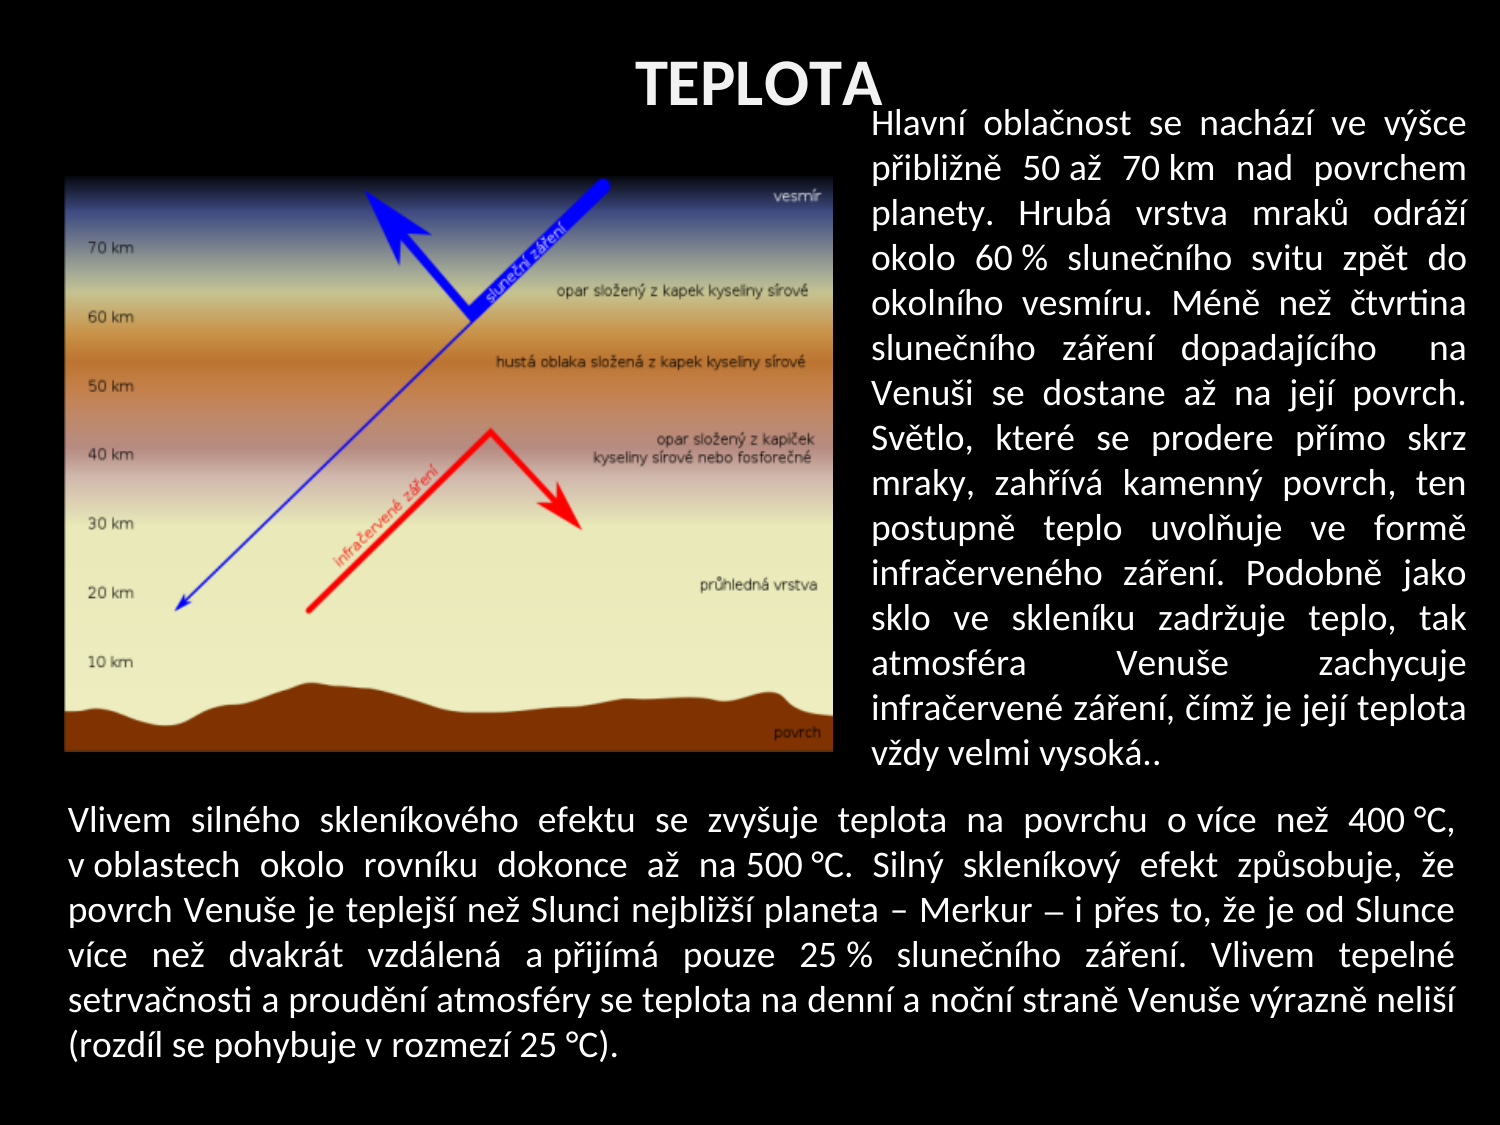

TEPLOTA
Hlavní oblačnost se nachází ve výšce přibližně 50 až 70 km nad povrchem planety. Hrubá vrstva mraků odráží okolo 60 % slunečního svitu zpět do okolního vesmíru. Méně než čtvrtina slunečního záření dopadajícího na Venuši se dostane až na její povrch. Světlo, které se prodere přímo skrz mraky, zahřívá kamenný povrch, ten postupně teplo uvolňuje ve formě infračerveného záření. Podobně jako sklo ve skleníku zadržuje teplo, tak atmosféra Venuše zachycuje infračervené záření, čímž je její teplota vždy velmi vysoká..
Vlivem silného skleníkového efektu se zvyšuje teplota na povrchu o více než 400 °C, v oblastech okolo rovníku dokonce až na 500 °C. Silný skleníkový efekt způsobuje, že povrch Venuše je teplejší než Slunci nejbližší planeta – Merkur – i přes to, že je od Slunce více než dvakrát vzdálená a přijímá pouze 25 % slunečního záření. Vlivem tepelné setrvačnosti a proudění atmosféry se teplota na denní a noční straně Venuše výrazně neliší (rozdíl se pohybuje v rozmezí 25 °C).